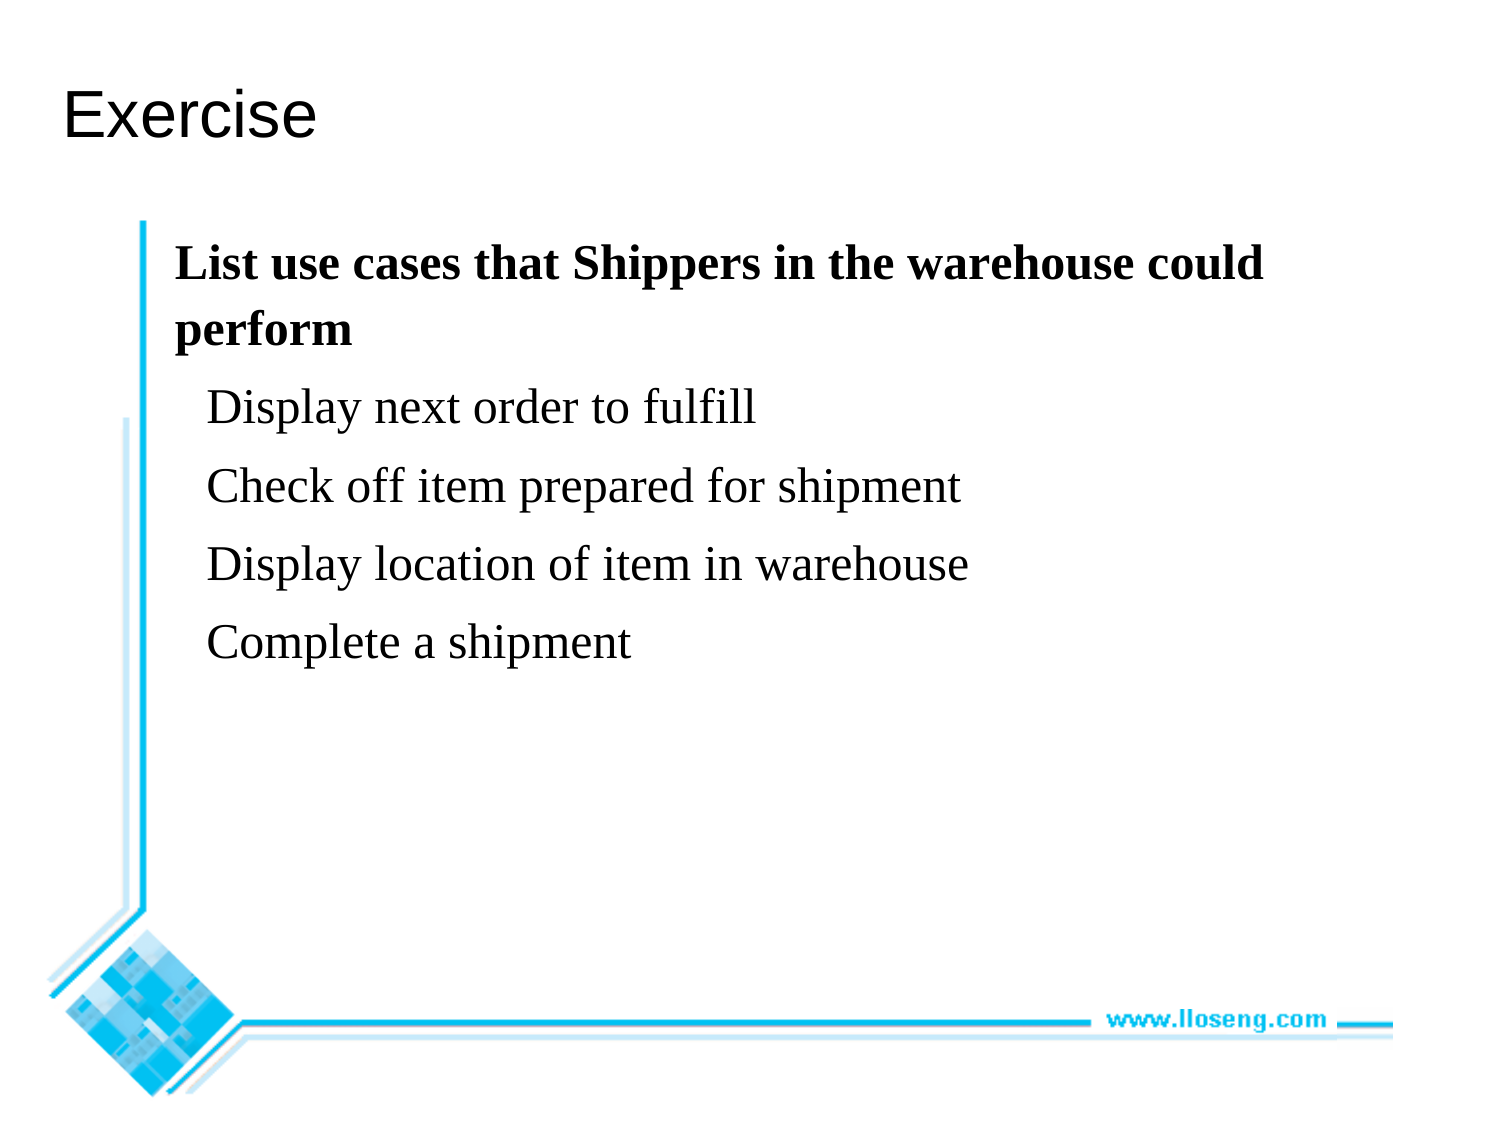

# Exercise
List use cases that Shippers in the warehouse could perform
Display next order to fulfill
Check off item prepared for shipment
Display location of item in warehouse
Complete a shipment